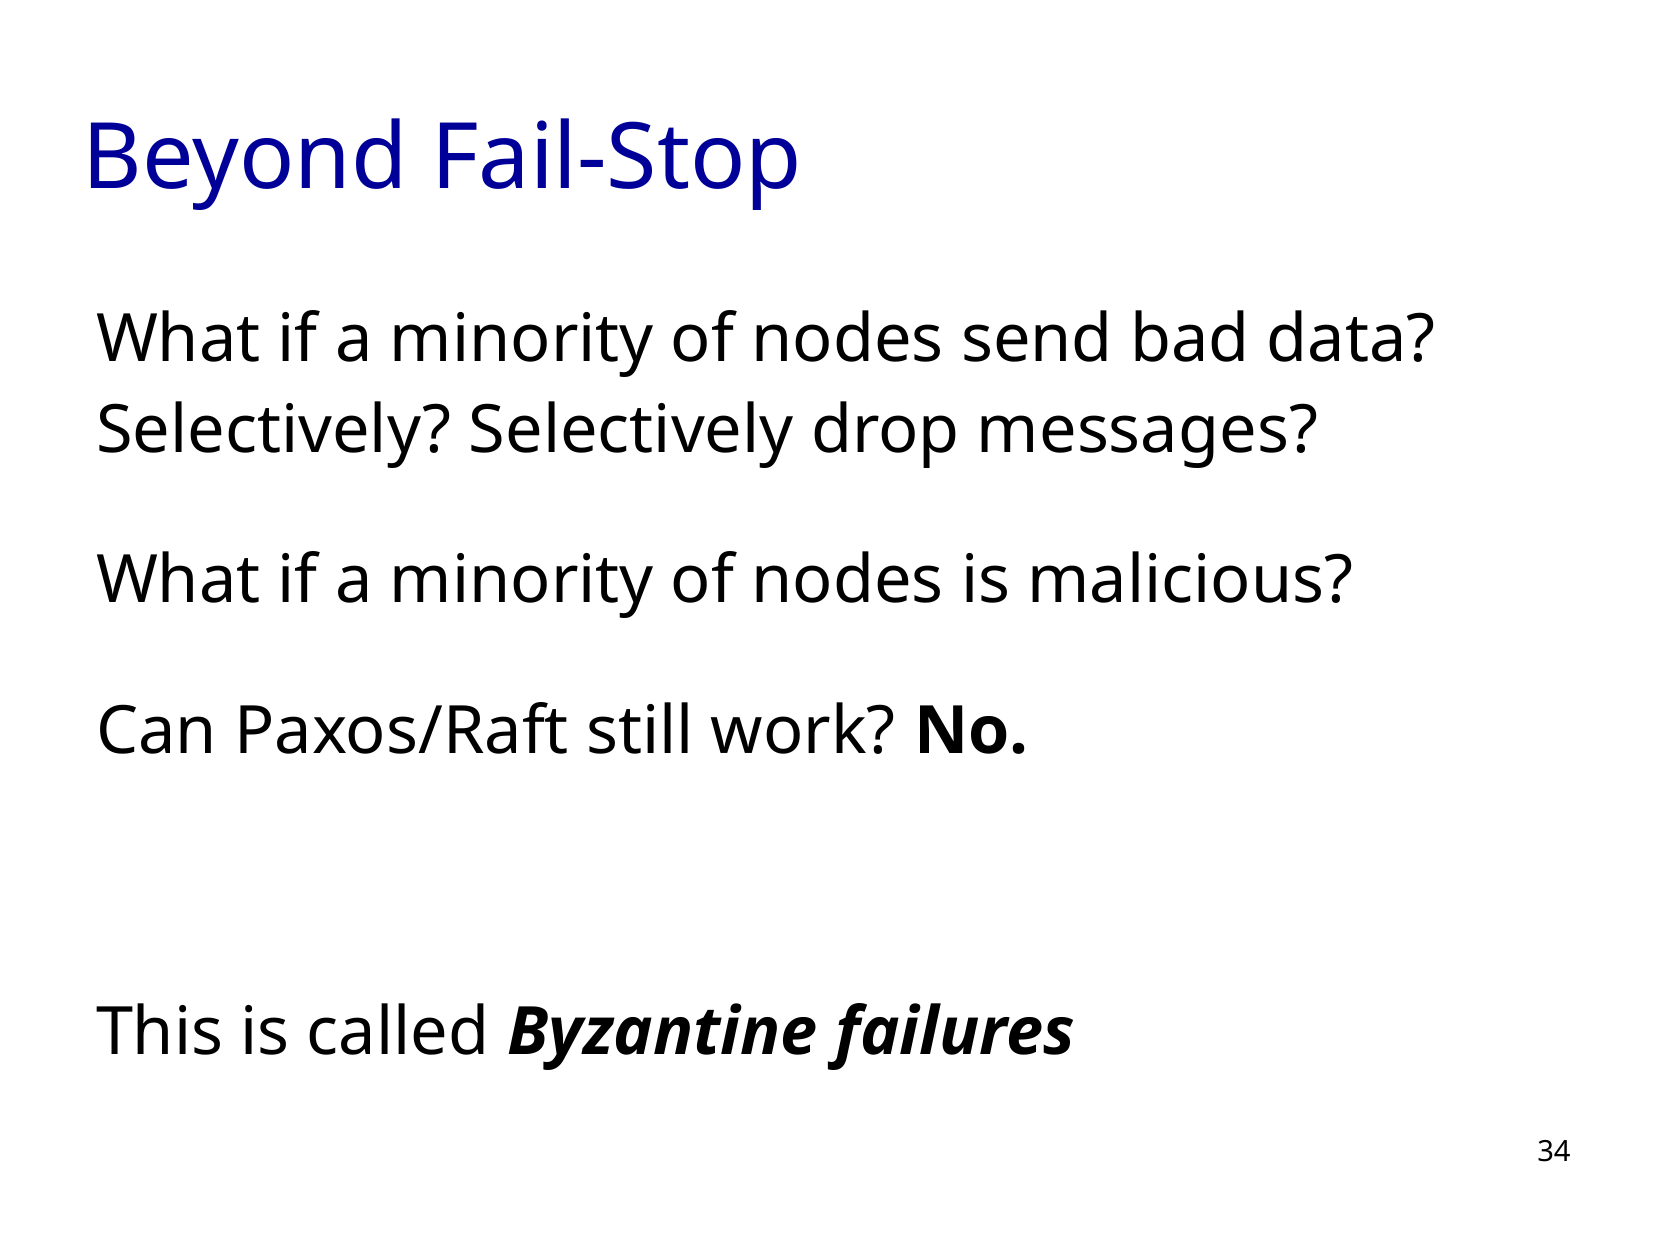

# Beyond Fail-Stop
What if a minority of nodes send bad data? Selectively? Selectively drop messages?
What if a minority of nodes is malicious?
Can Paxos/Raft still work? No.
This is called Byzantine failures
34